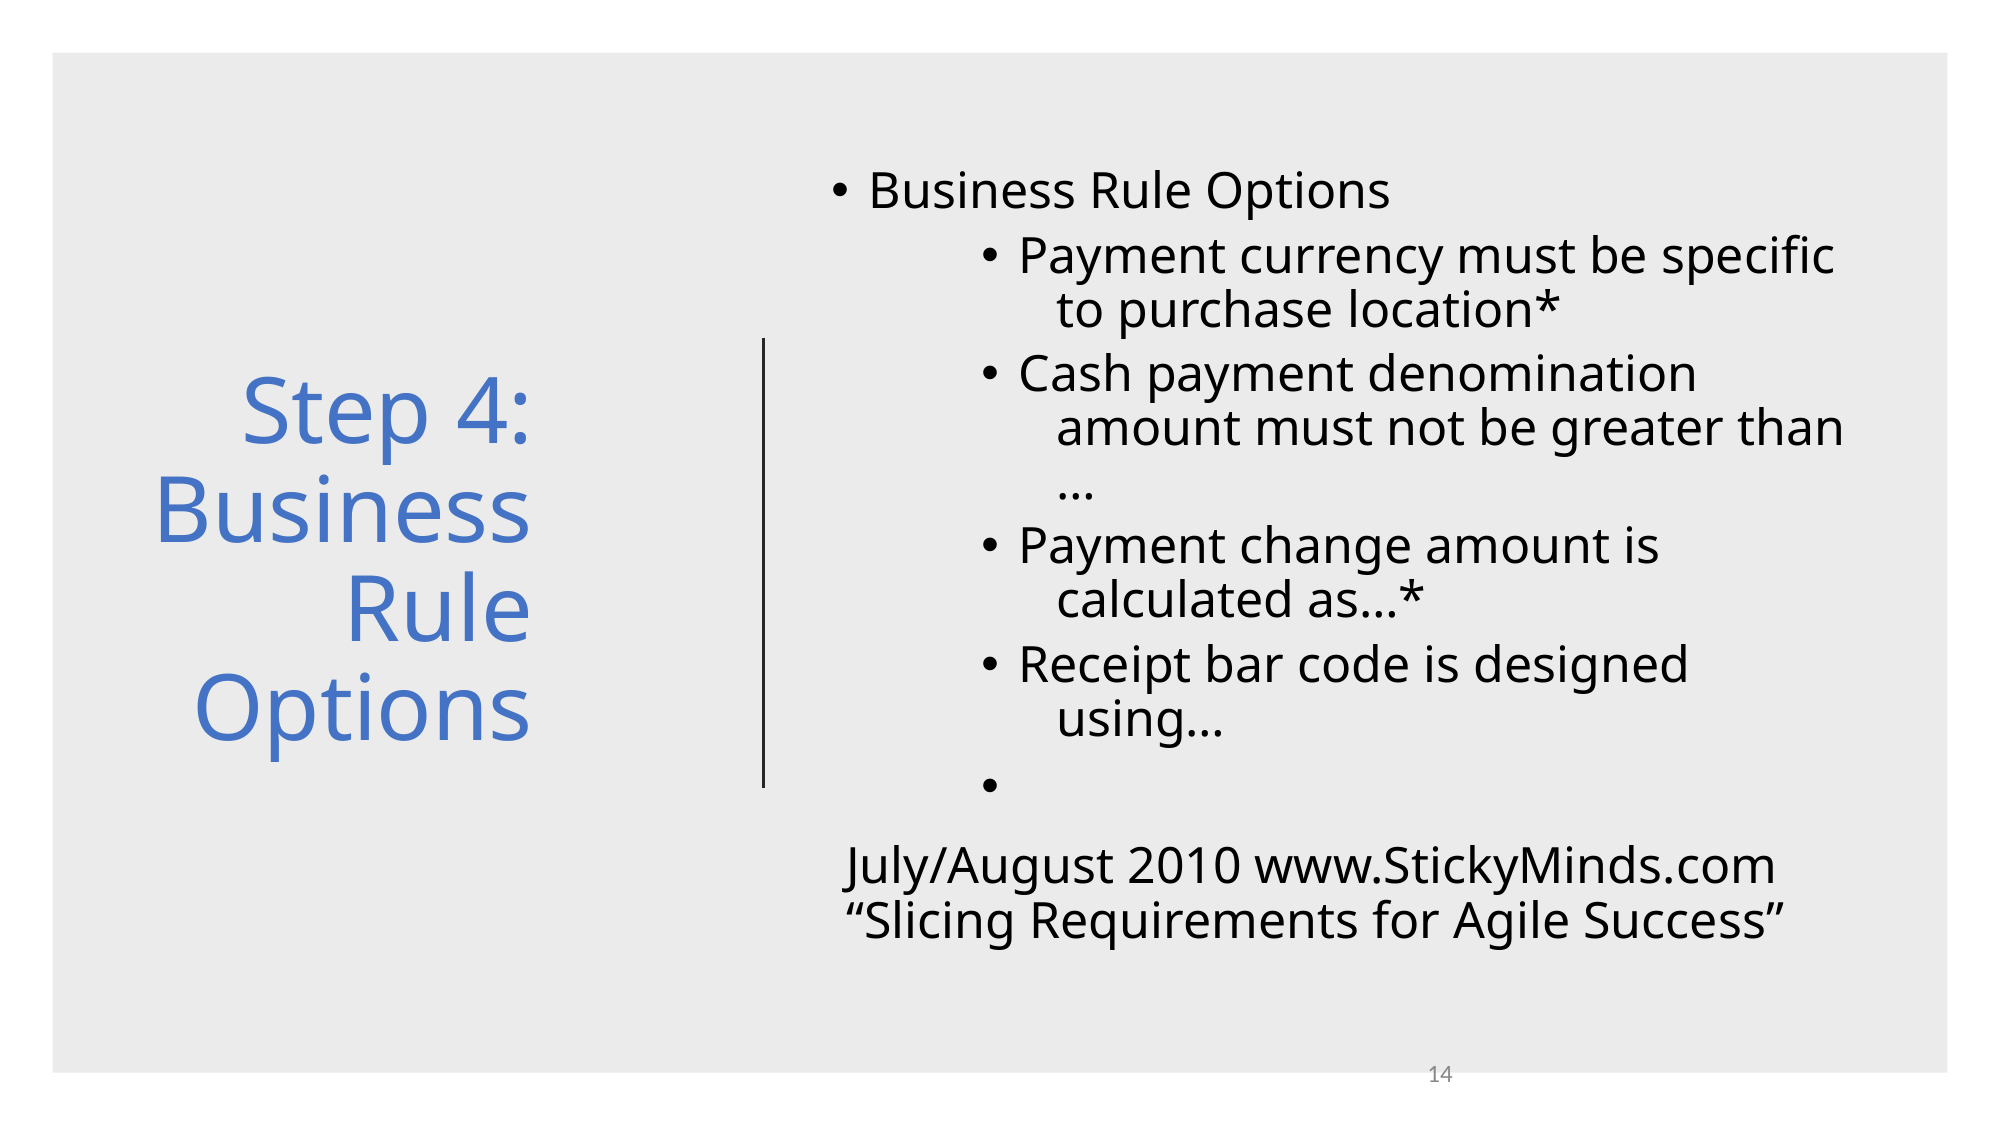

# Step 4: Business Rule Options
Business Rule Options
Payment currency must be specific to purchase location*
Cash payment denomination amount must not be greater than …
Payment change amount is calculated as…*
Receipt bar code is designed using…
July/August 2010 www.StickyMinds.com “Slicing Requirements for Agile Success”